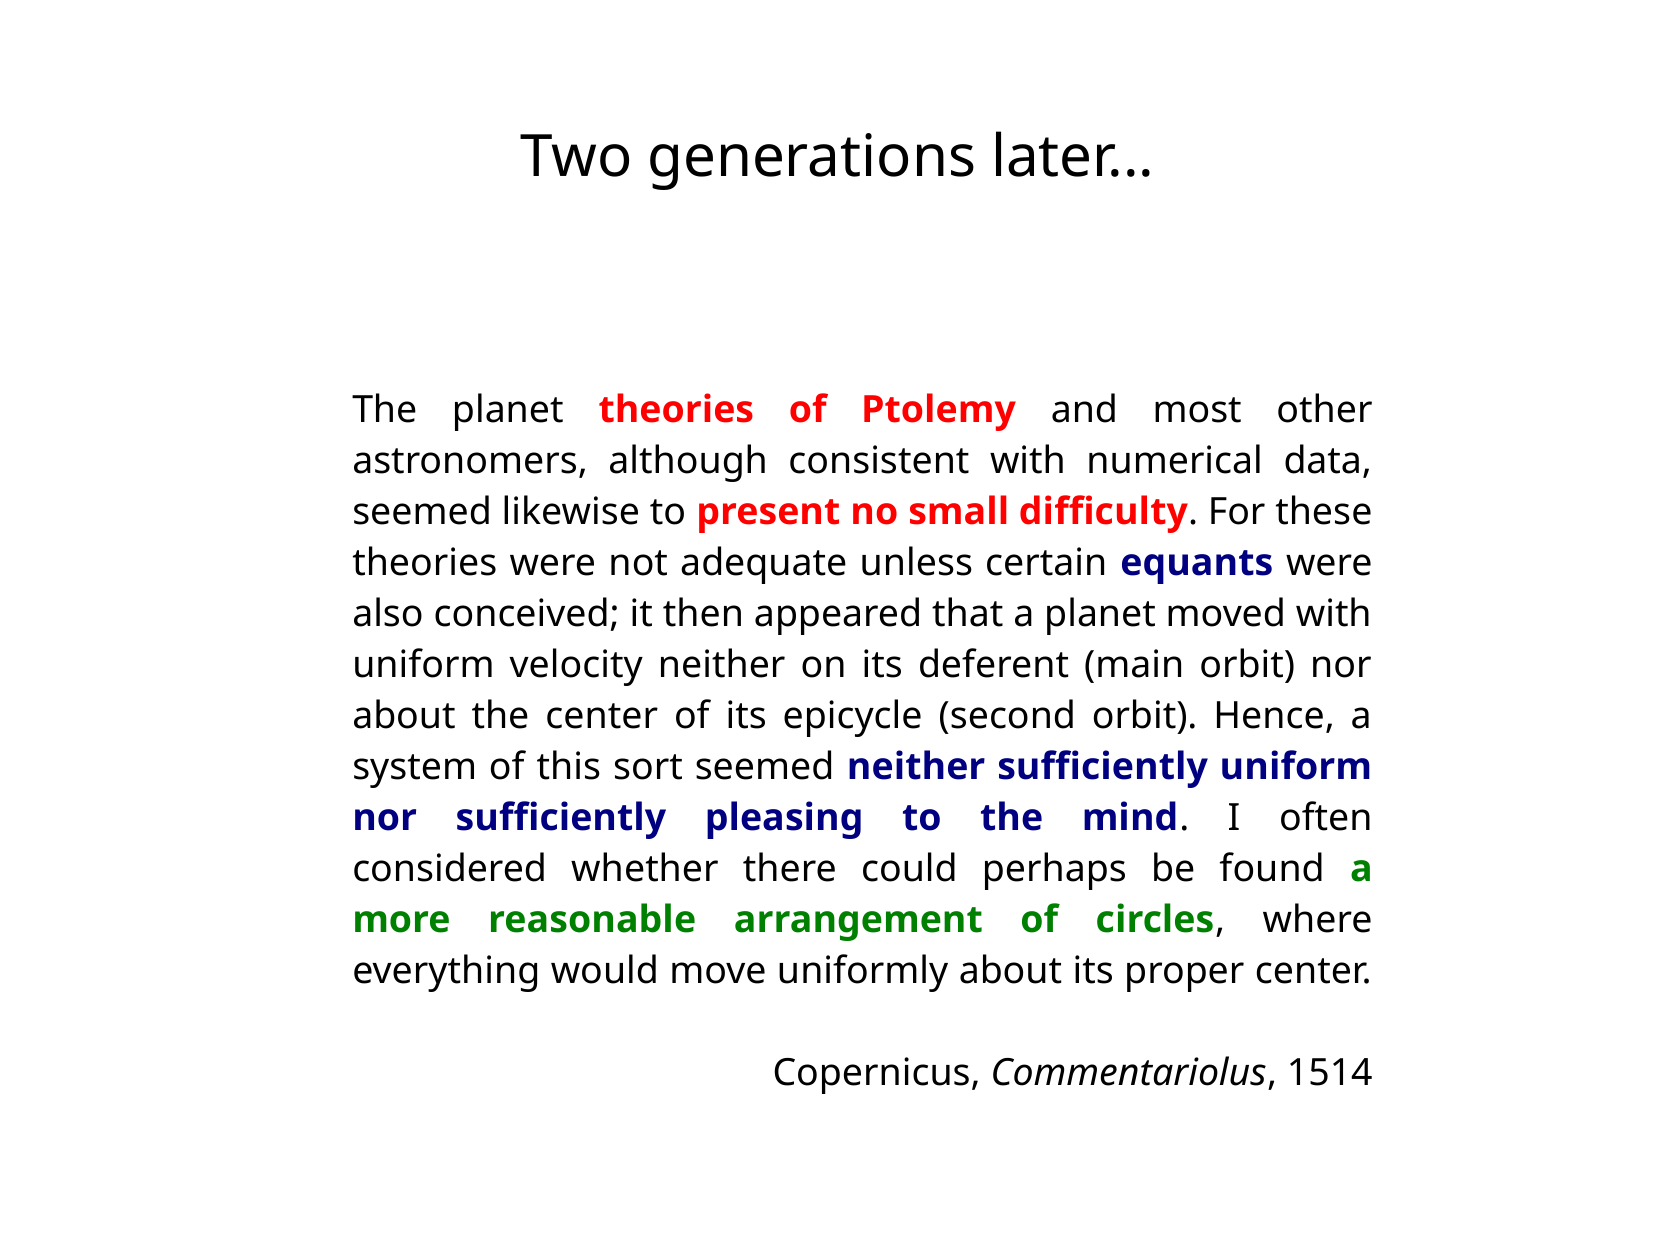

# Two generations later...
The planet theories of Ptolemy and most other astronomers, although consistent with numerical data, seemed likewise to present no small difficulty. For these theories were not adequate unless certain equants were also conceived; it then appeared that a planet moved with uniform velocity neither on its deferent (main orbit) nor about the center of its epicycle (second orbit). Hence, a system of this sort seemed neither sufficiently uniform nor sufficiently pleasing to the mind. I often considered whether there could perhaps be found a more reasonable arrangement of circles, where everything would move uniformly about its proper center.
Copernicus, Commentariolus, 1514